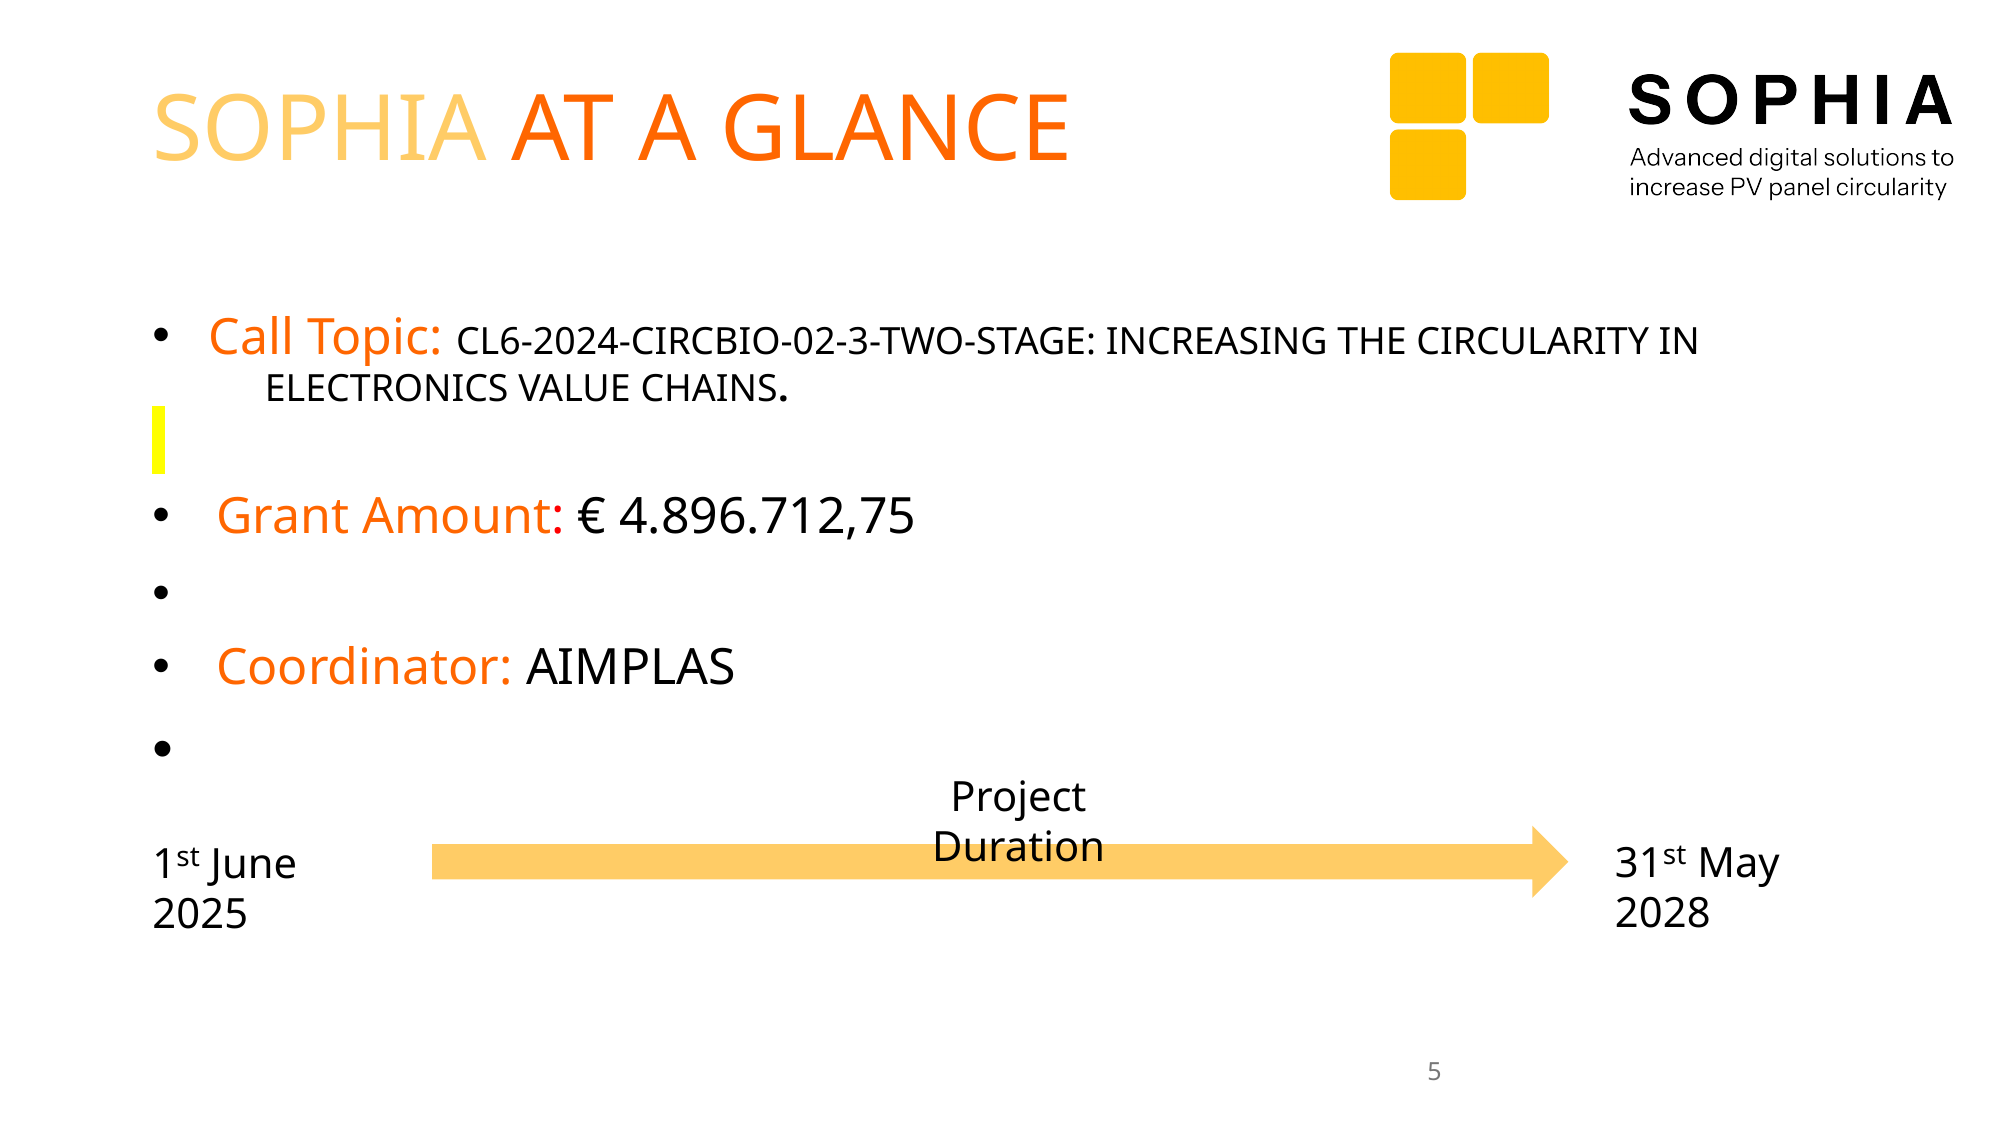

# SOPHIA AT A GLANCE
Call Topic: CL6-2024-CIRCBIO-02-3-TWO-STAGE: INCREASING THE CIRCULARITY IN ELECTRONICS VALUE CHAINS.
 Grant Amount: € 4.896.712,75
 Coordinator: AIMPLAS
Project Duration
31st May 2028
1st June 2025